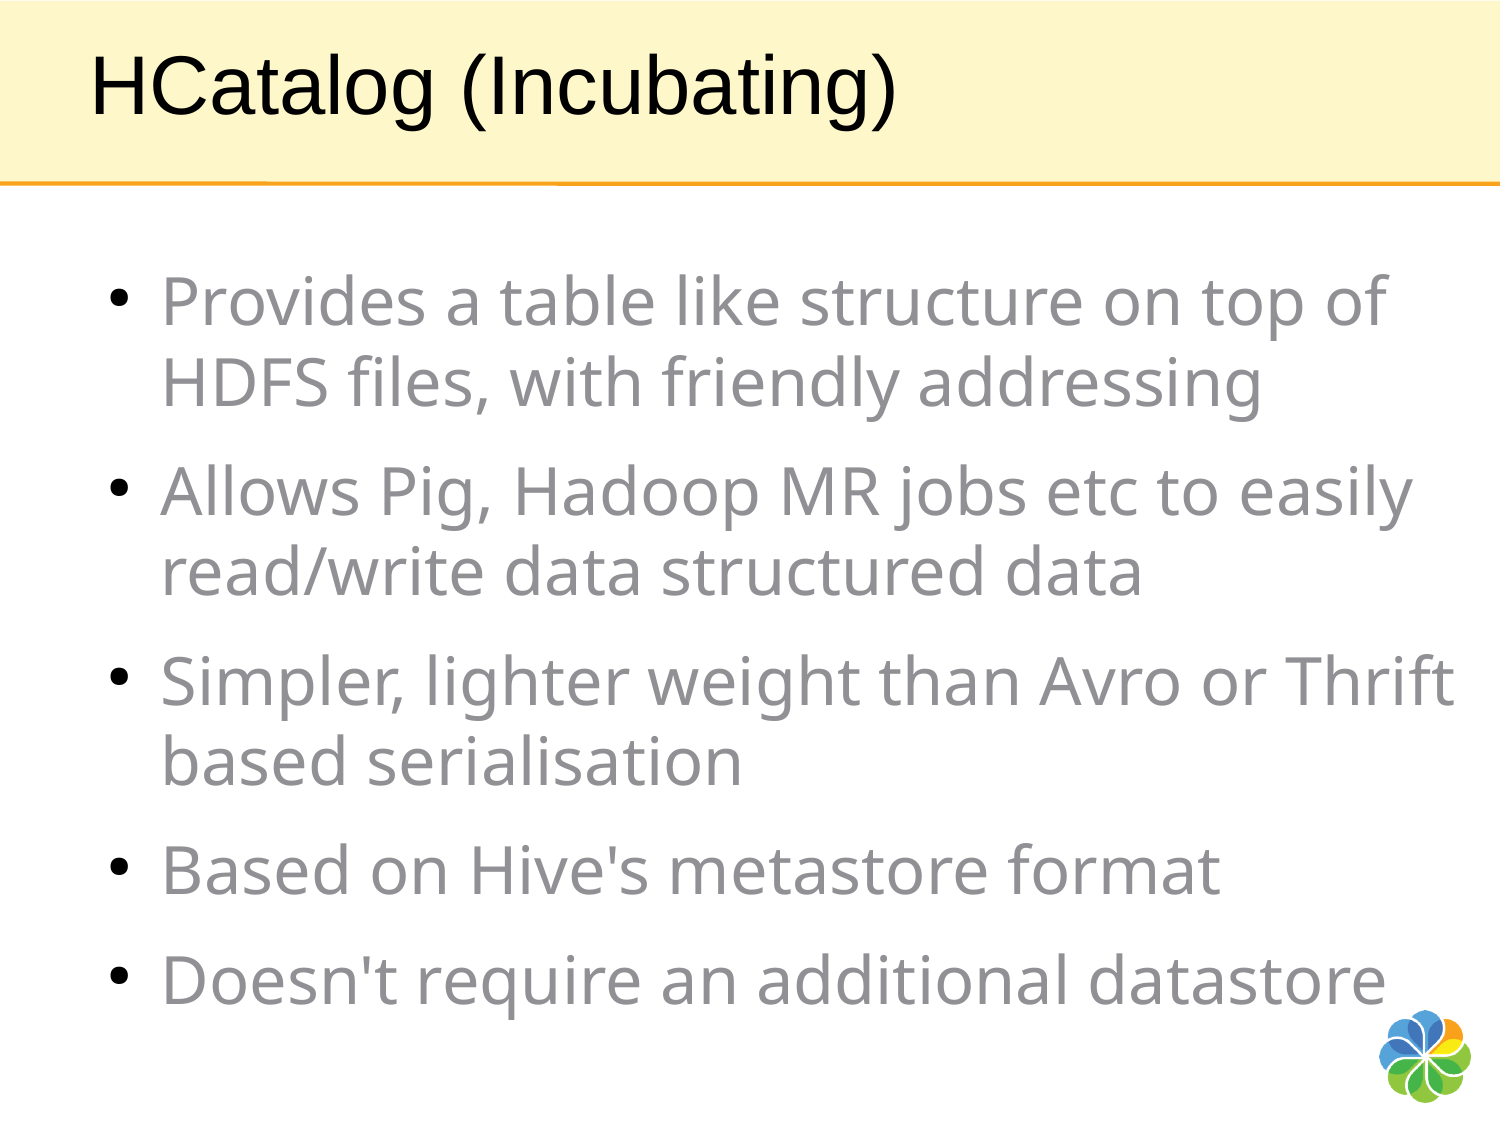

# HCatalog (Incubating)
Provides a table like structure on top of HDFS files, with friendly addressing
Allows Pig, Hadoop MR jobs etc to easily read/write data structured data
Simpler, lighter weight than Avro or Thrift based serialisation
Based on Hive's metastore format
Doesn't require an additional datastore